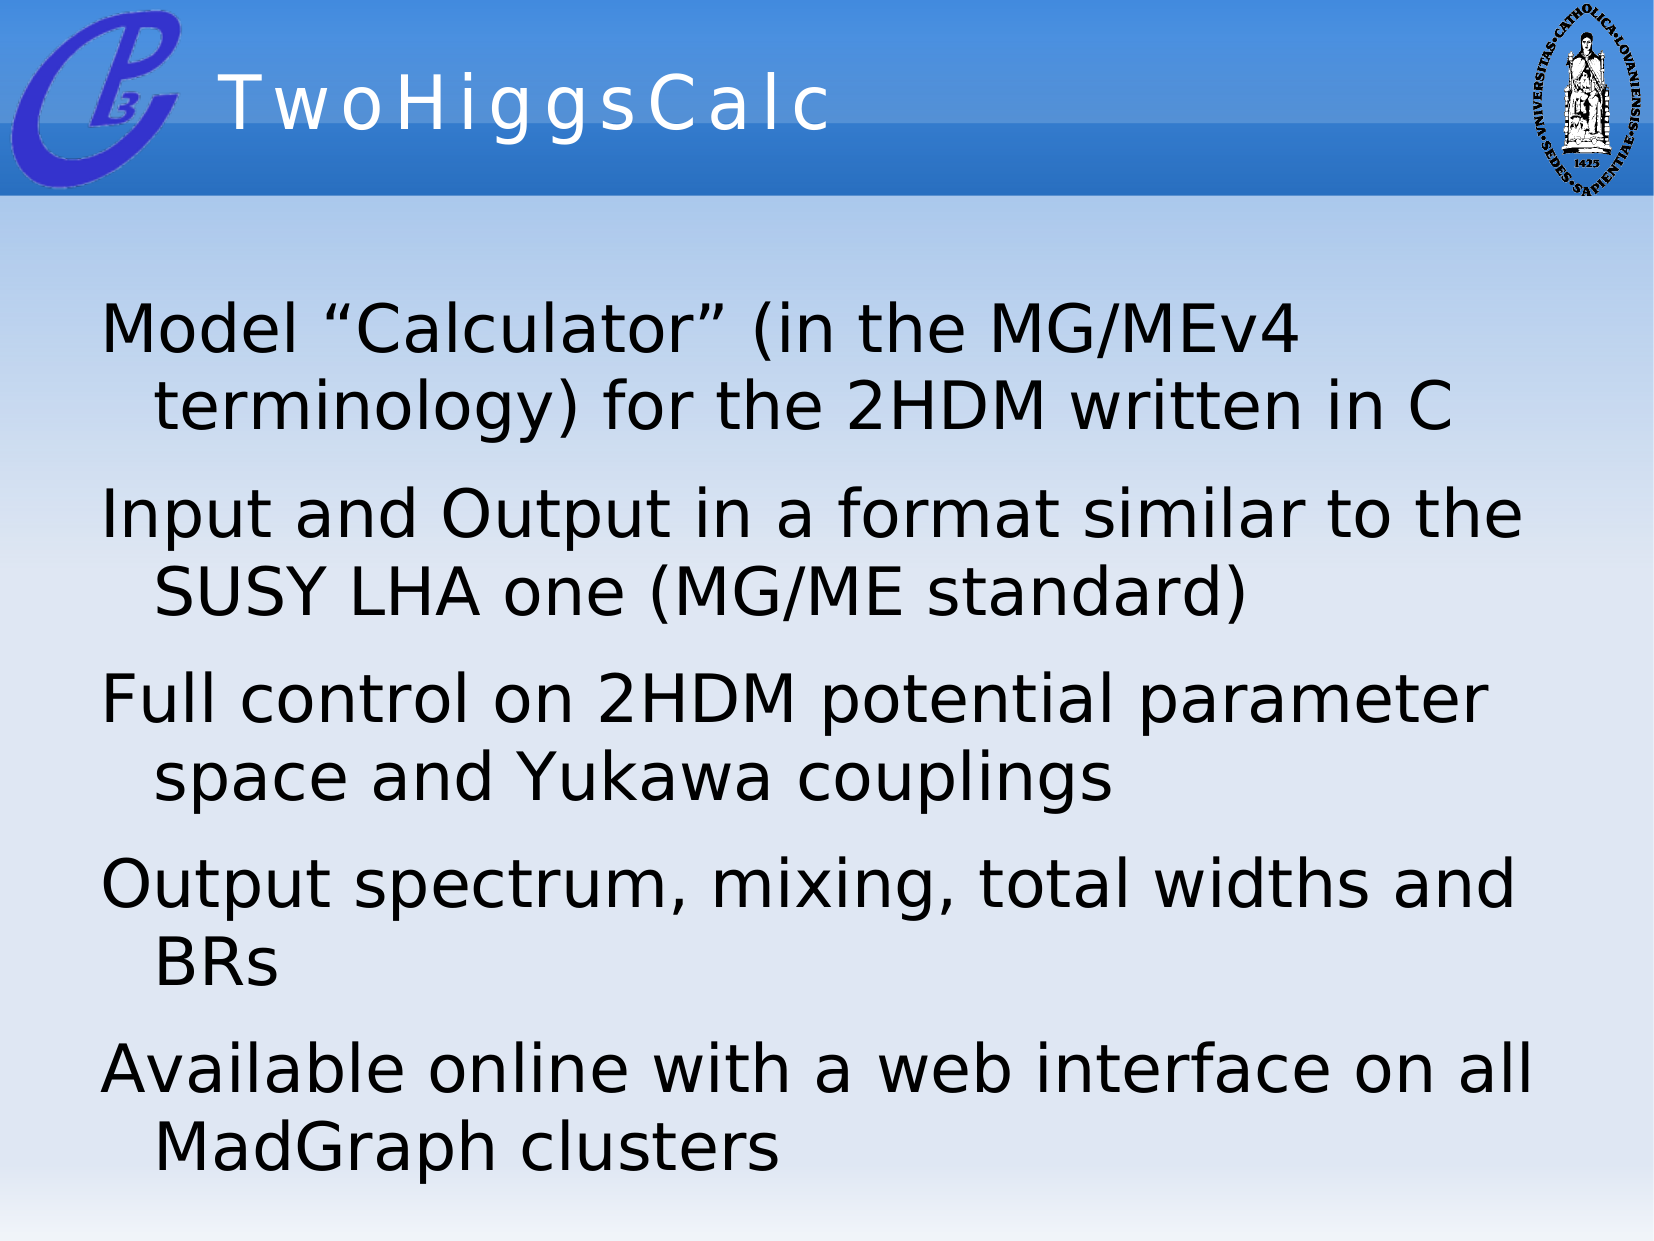

# TwoHiggsCalc
Model “Calculator” (in the MG/MEv4 terminology) for the 2HDM written in C
Input and Output in a format similar to the SUSY LHA one (MG/ME standard)
Full control on 2HDM potential parameter space and Yukawa couplings
Output spectrum, mixing, total widths and BRs
Available online with a web interface on all MadGraph clusters